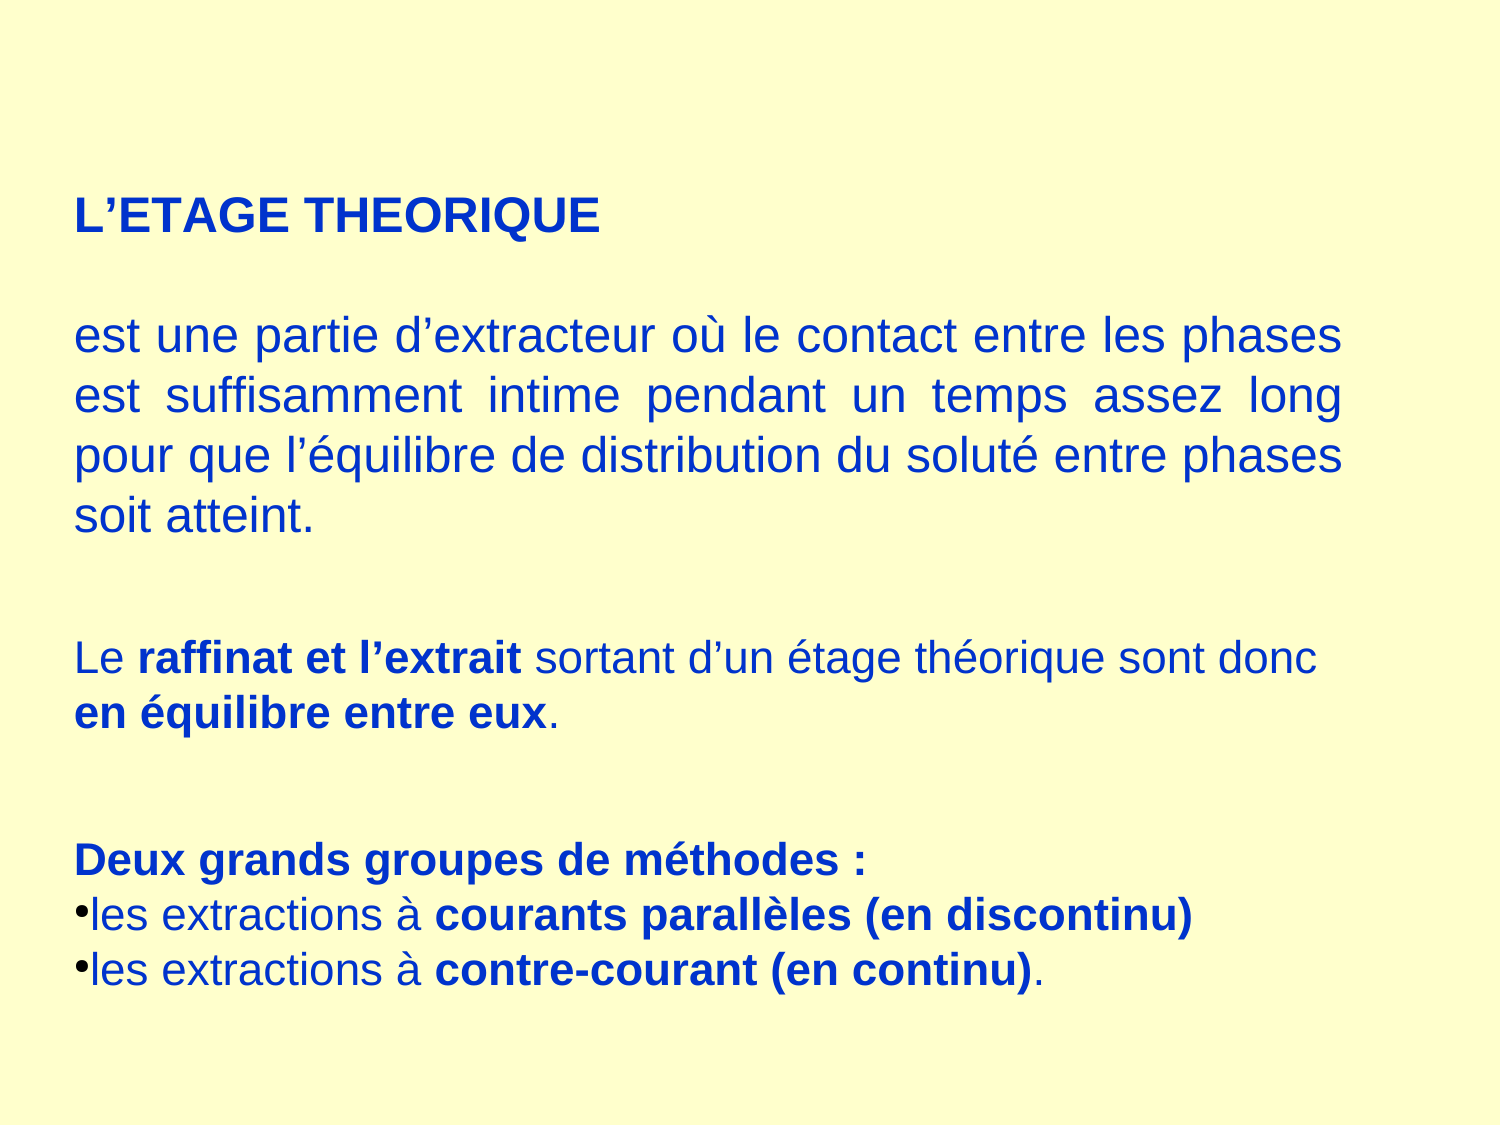

L’ETAGE THEORIQUE
est une partie d’extracteur où le contact entre les phases est suffisamment intime pendant un temps assez long pour que l’équilibre de distribution du soluté entre phases soit atteint.
Le raffinat et l’extrait sortant d’un étage théorique sont donc
en équilibre entre eux.
Deux grands groupes de méthodes :
les extractions à courants parallèles (en discontinu)
les extractions à contre-courant (en continu).